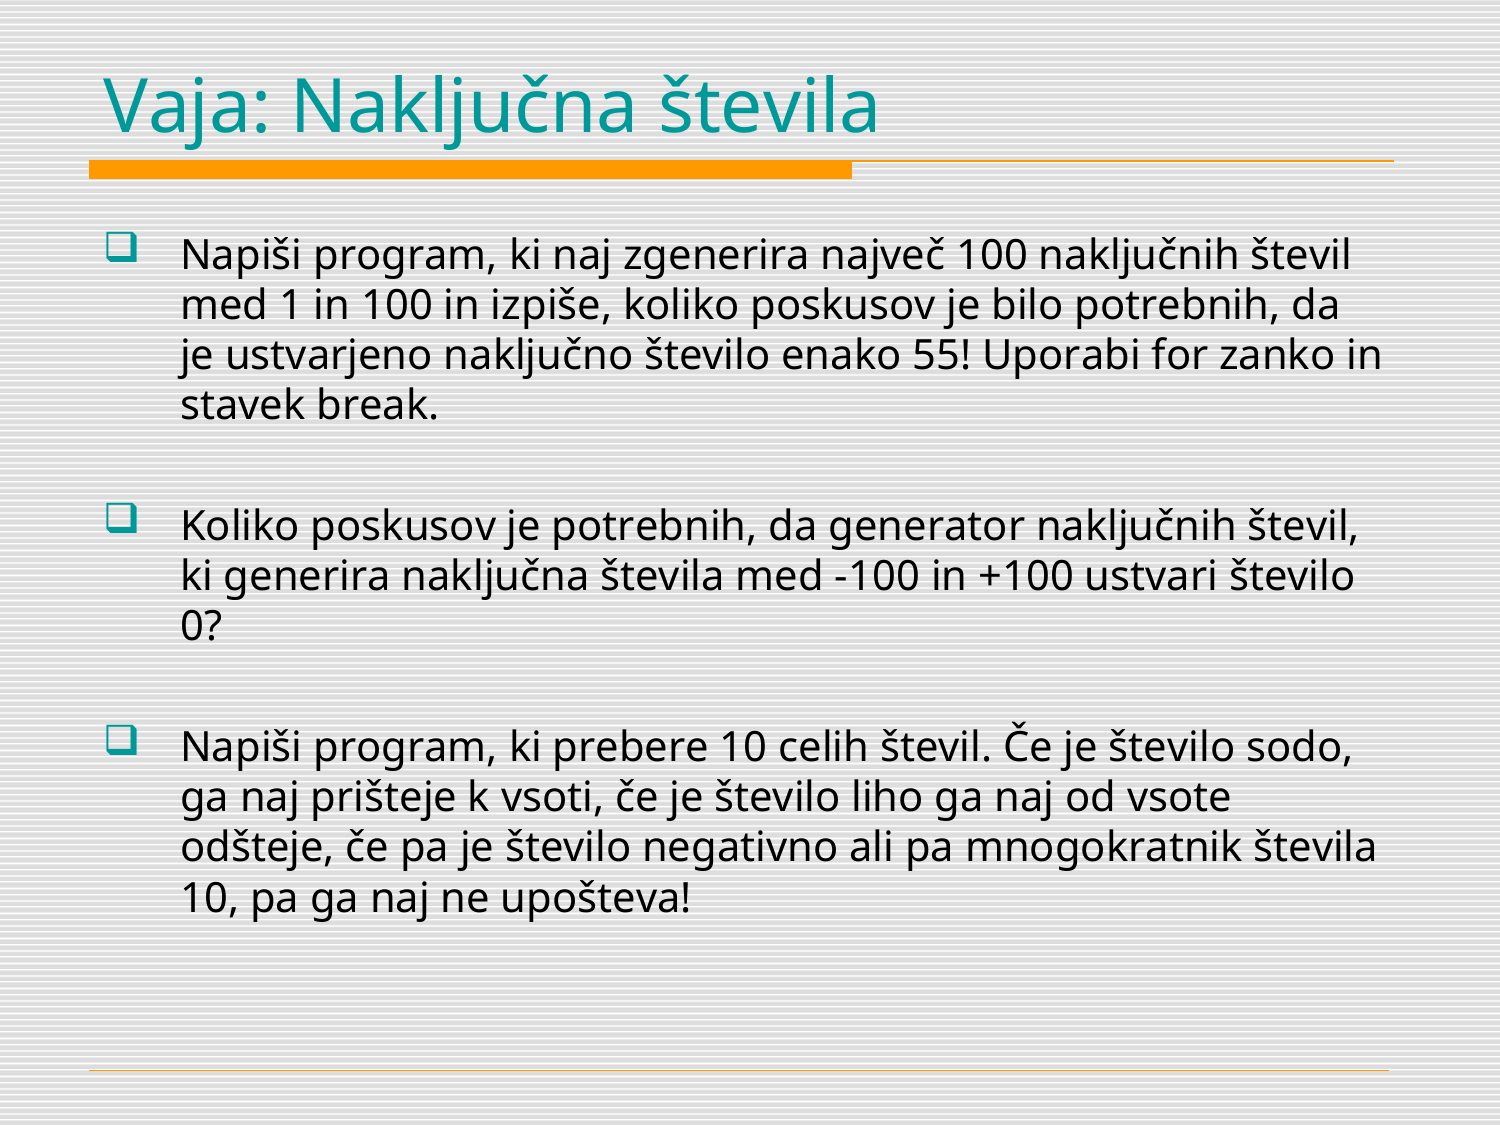

# Vaja: Naključna števila
Napiši program, ki naj zgenerira največ 100 naključnih števil med 1 in 100 in izpiše, koliko poskusov je bilo potrebnih, da je ustvarjeno naključno število enako 55! Uporabi for zanko in stavek break.
Koliko poskusov je potrebnih, da generator naključnih števil, ki generira naključna števila med -100 in +100 ustvari število 0?
Napiši program, ki prebere 10 celih števil. Če je število sodo, ga naj prišteje k vsoti, če je število liho ga naj od vsote odšteje, če pa je število negativno ali pa mnogokratnik števila 10, pa ga naj ne upošteva!